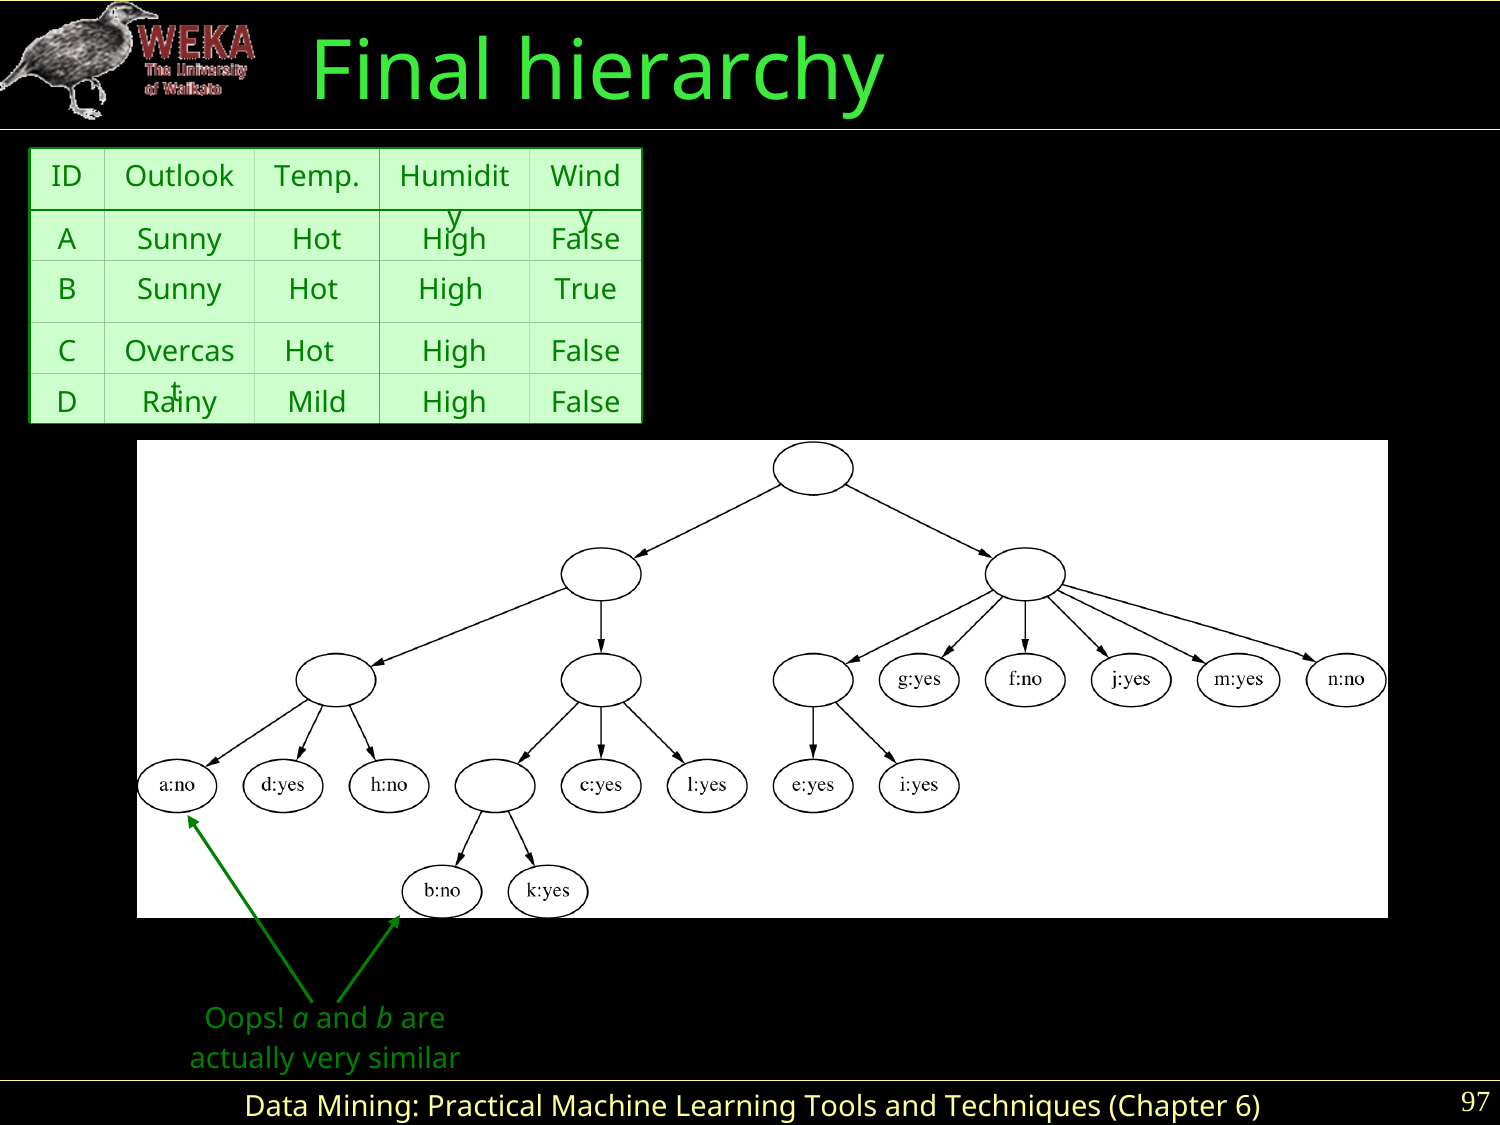

# Final hierarchy
ID
Outlook
Temp.
Humidity
Windy
A
Sunny
Hot
High
False
B
Sunny
Hot
High
True
C
Overcast
Hot
High
False
D
Rainy
Mild
High
False
Oops! a and b are actually very similar
Data Mining: Practical Machine Learning Tools and Techniques (Chapter 6)
97